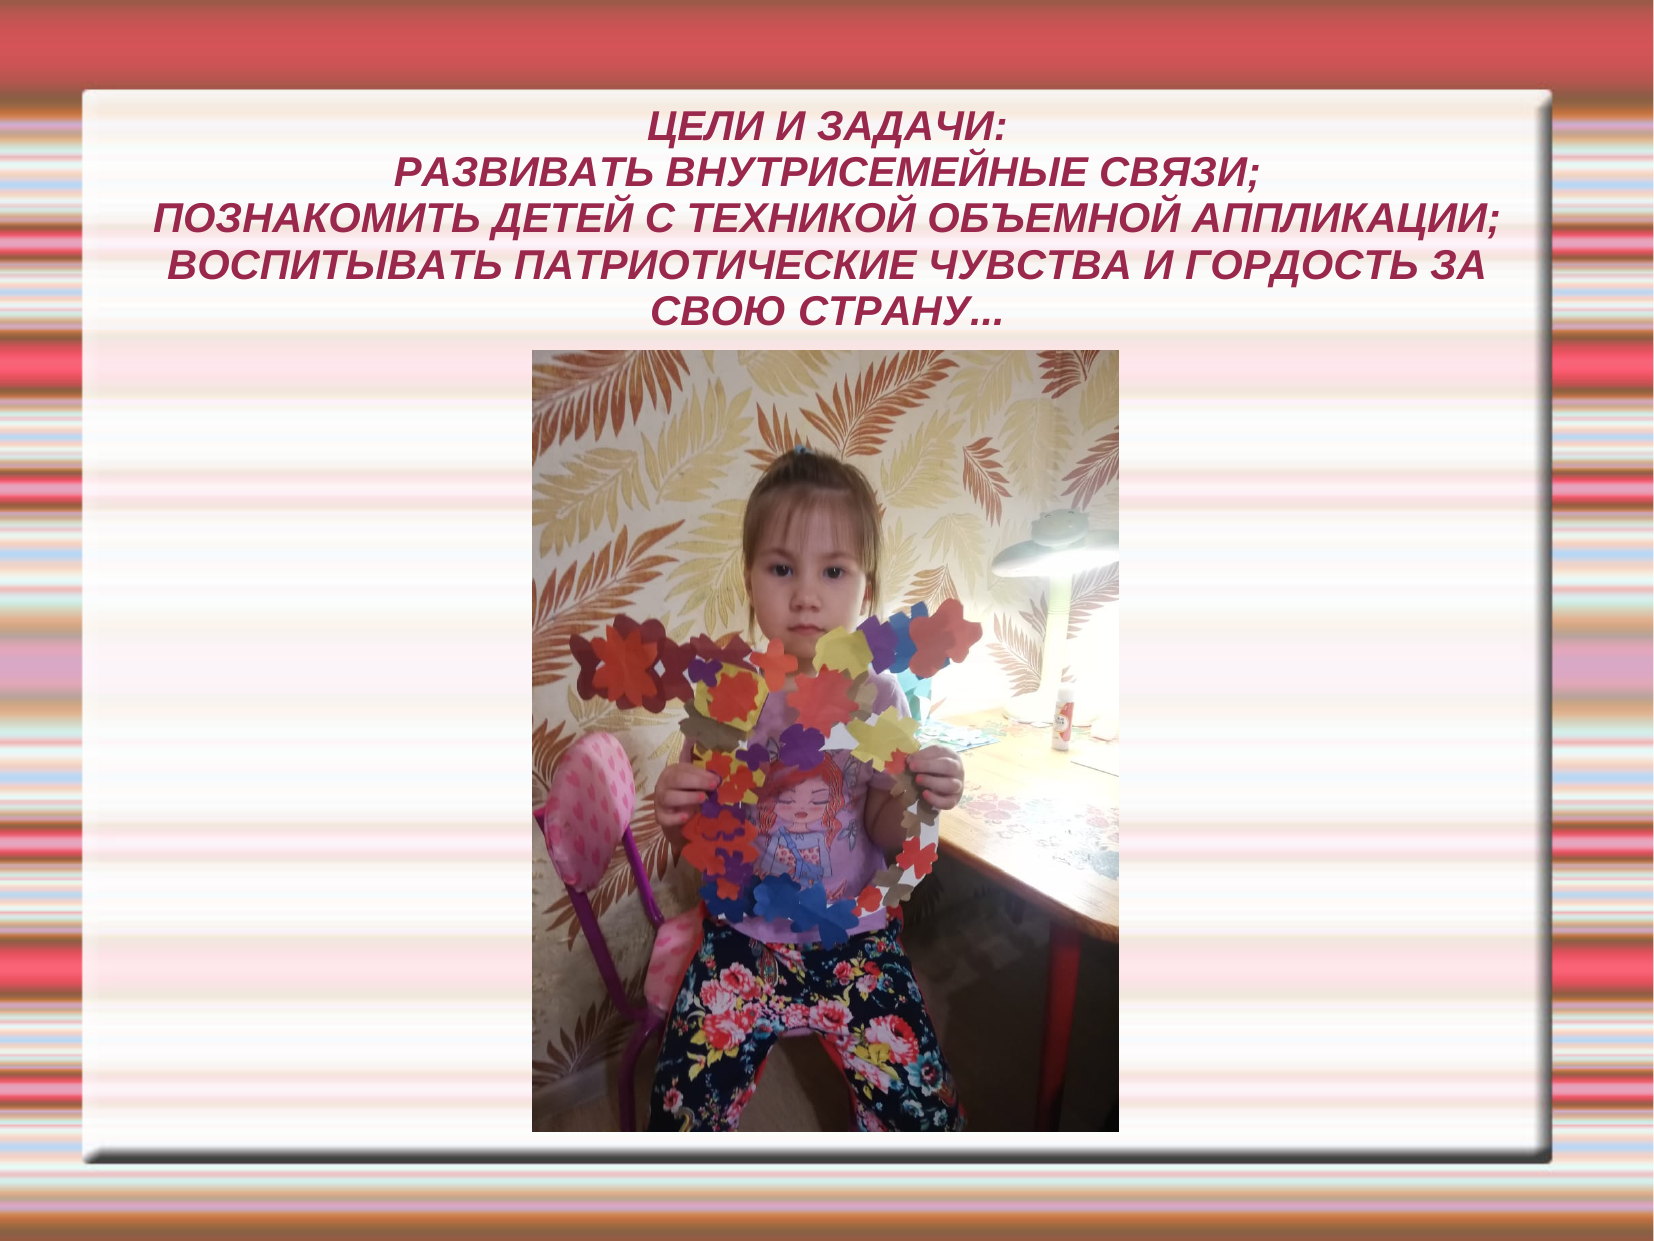

# ЦЕЛИ И ЗАДАЧИ: РАЗВИВАТЬ ВНУТРИСЕМЕЙНЫЕ СВЯЗИ; ПОЗНАКОМИТЬ ДЕТЕЙ С ТЕХНИКОЙ ОБЪЕМНОЙ АППЛИКАЦИИ; ВОСПИТЫВАТЬ ПАТРИОТИЧЕСКИЕ ЧУВСТВА И ГОРДОСТЬ ЗА СВОЮ СТРАНУ...